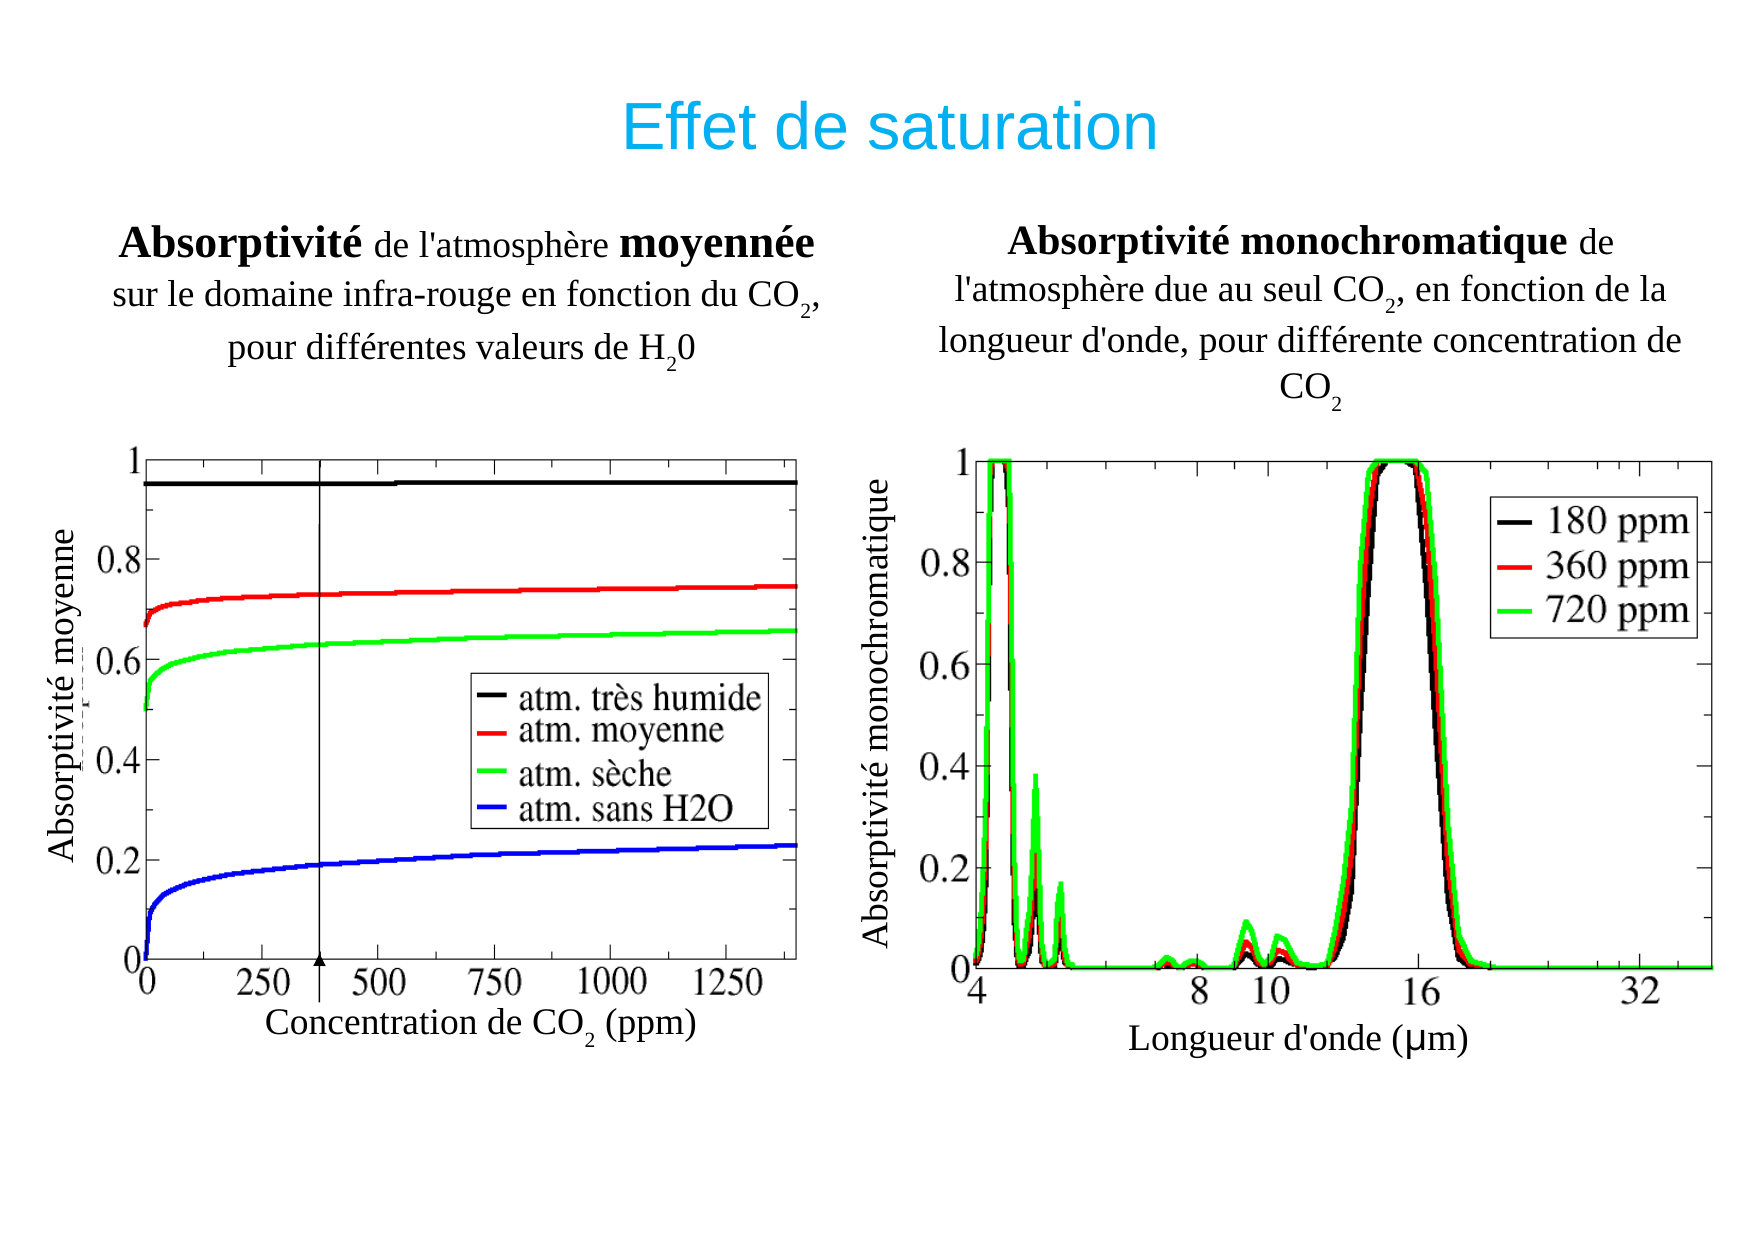

Effet de saturation
Absorptivité de l'atmosphère moyennée sur le domaine infra-rouge en fonction du CO2, pour différentes valeurs de H20
Absorptivité monochromatique de l'atmosphère due au seul CO2, en fonction de la longueur d'onde, pour différente concentration de CO2
Absorptivité monochromatique
Absorptivité moyenne
Concentration de CO2 (ppm)
Longueur d'onde (μm)